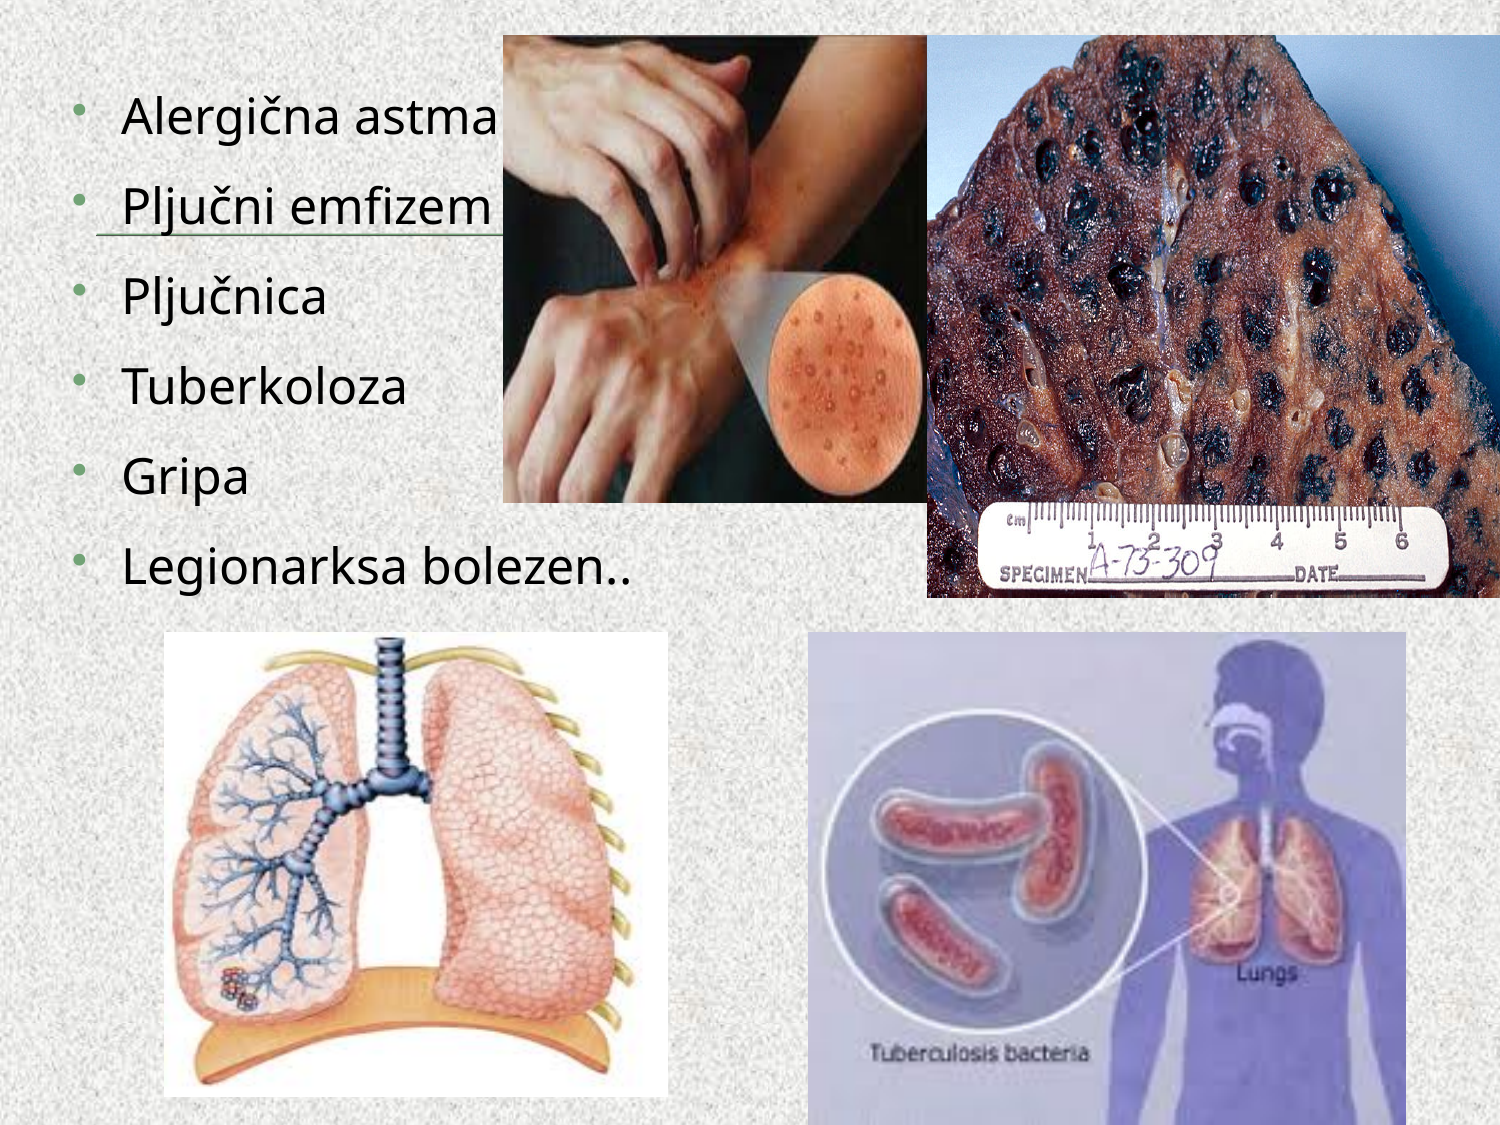

# Alergična astma
Pljučni emfizem
Pljučnica
Tuberkoloza
Gripa
Legionarksa bolezen..